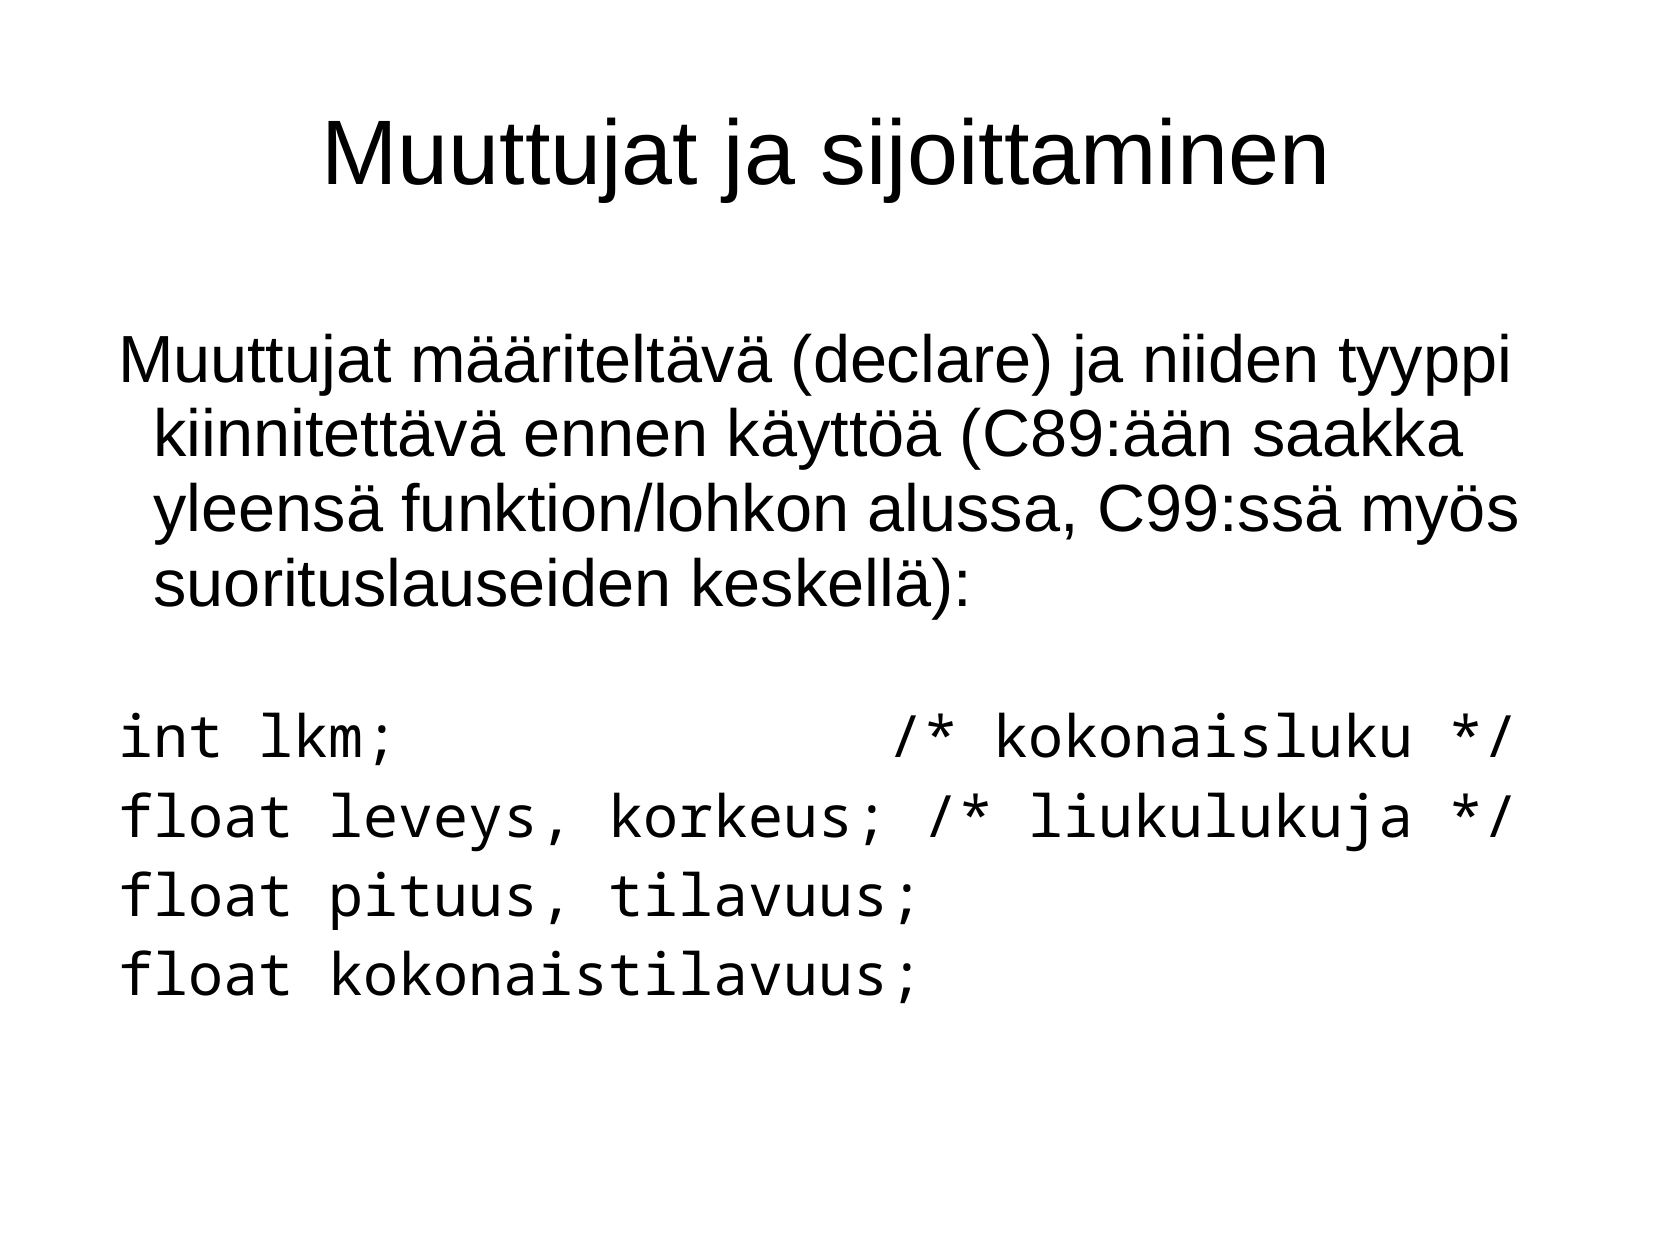

# Muuttujat ja sijoittaminen
Muuttujat määriteltävä (declare) ja niiden tyyppi kiinnitettävä ennen käyttöä (C89:ään saakka yleensä funktion/lohkon alussa, C99:ssä myös suorituslauseiden keskellä):
int lkm; /* kokonaisluku */
float leveys, korkeus; /* liukulukuja */
float pituus, tilavuus;
float kokonaistilavuus;